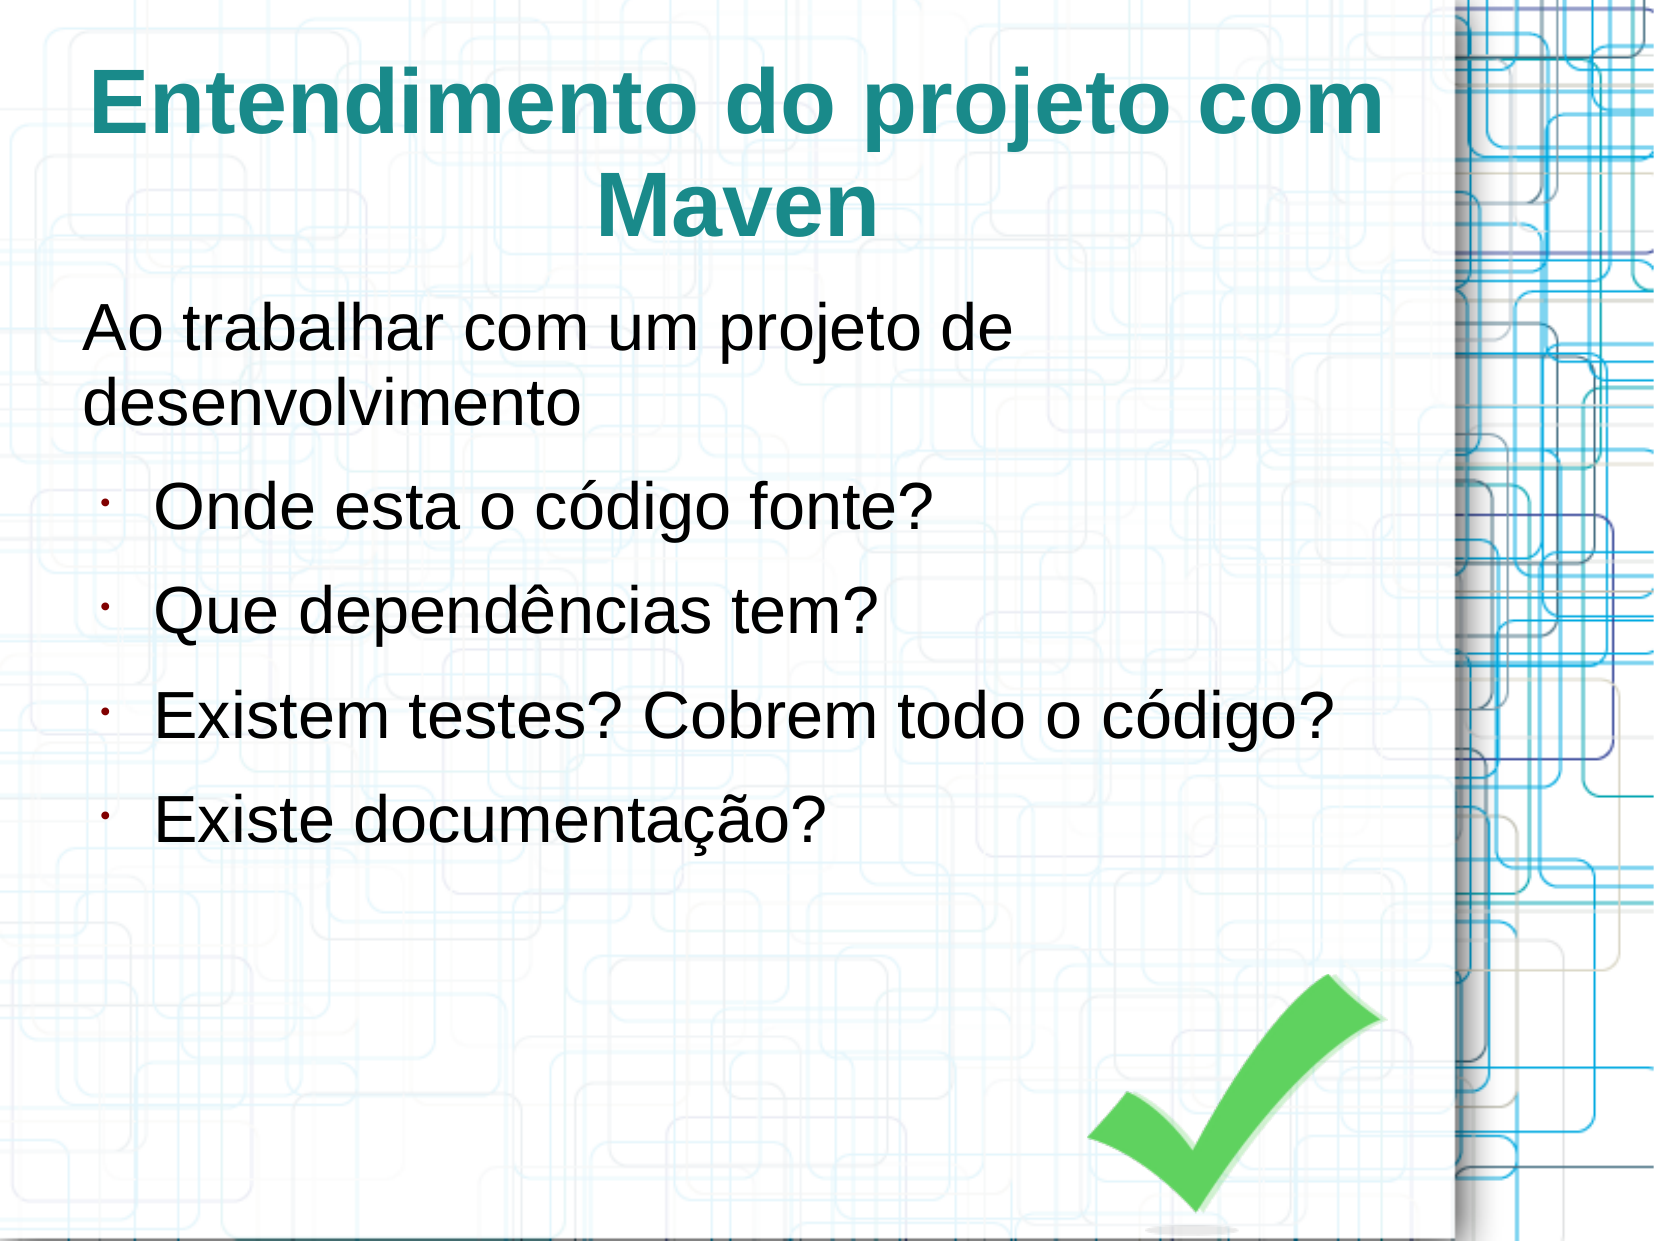

# Entendimento do projeto com Maven
Ao trabalhar com um projeto de desenvolvimento
Onde esta o código fonte?
Que dependências tem?
Existem testes? Cobrem todo o código?
Existe documentação?